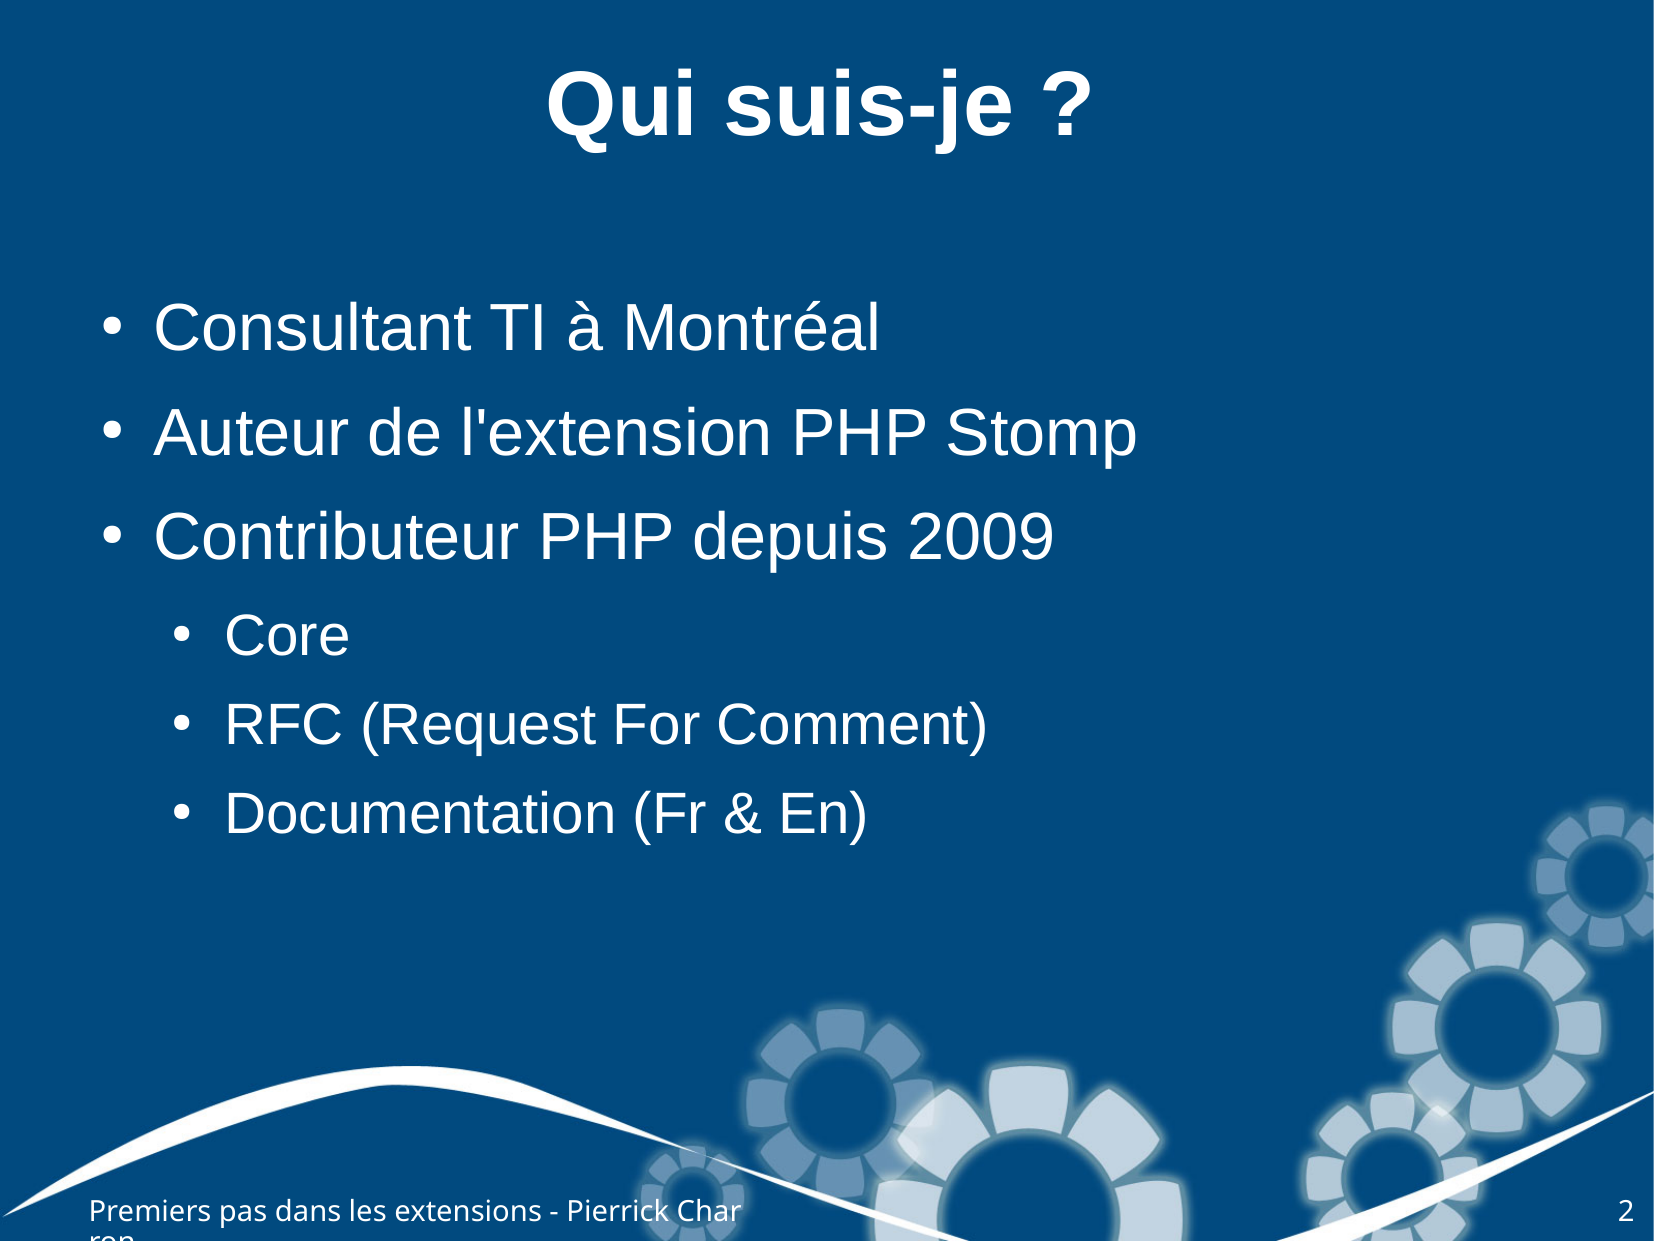

# Qui suis-je ?
Consultant TI à Montréal
Auteur de l'extension PHP Stomp
Contributeur PHP depuis 2009
Core
RFC (Request For Comment)
Documentation (Fr & En)
Premiers pas dans les extensions - Pierrick Charron
2